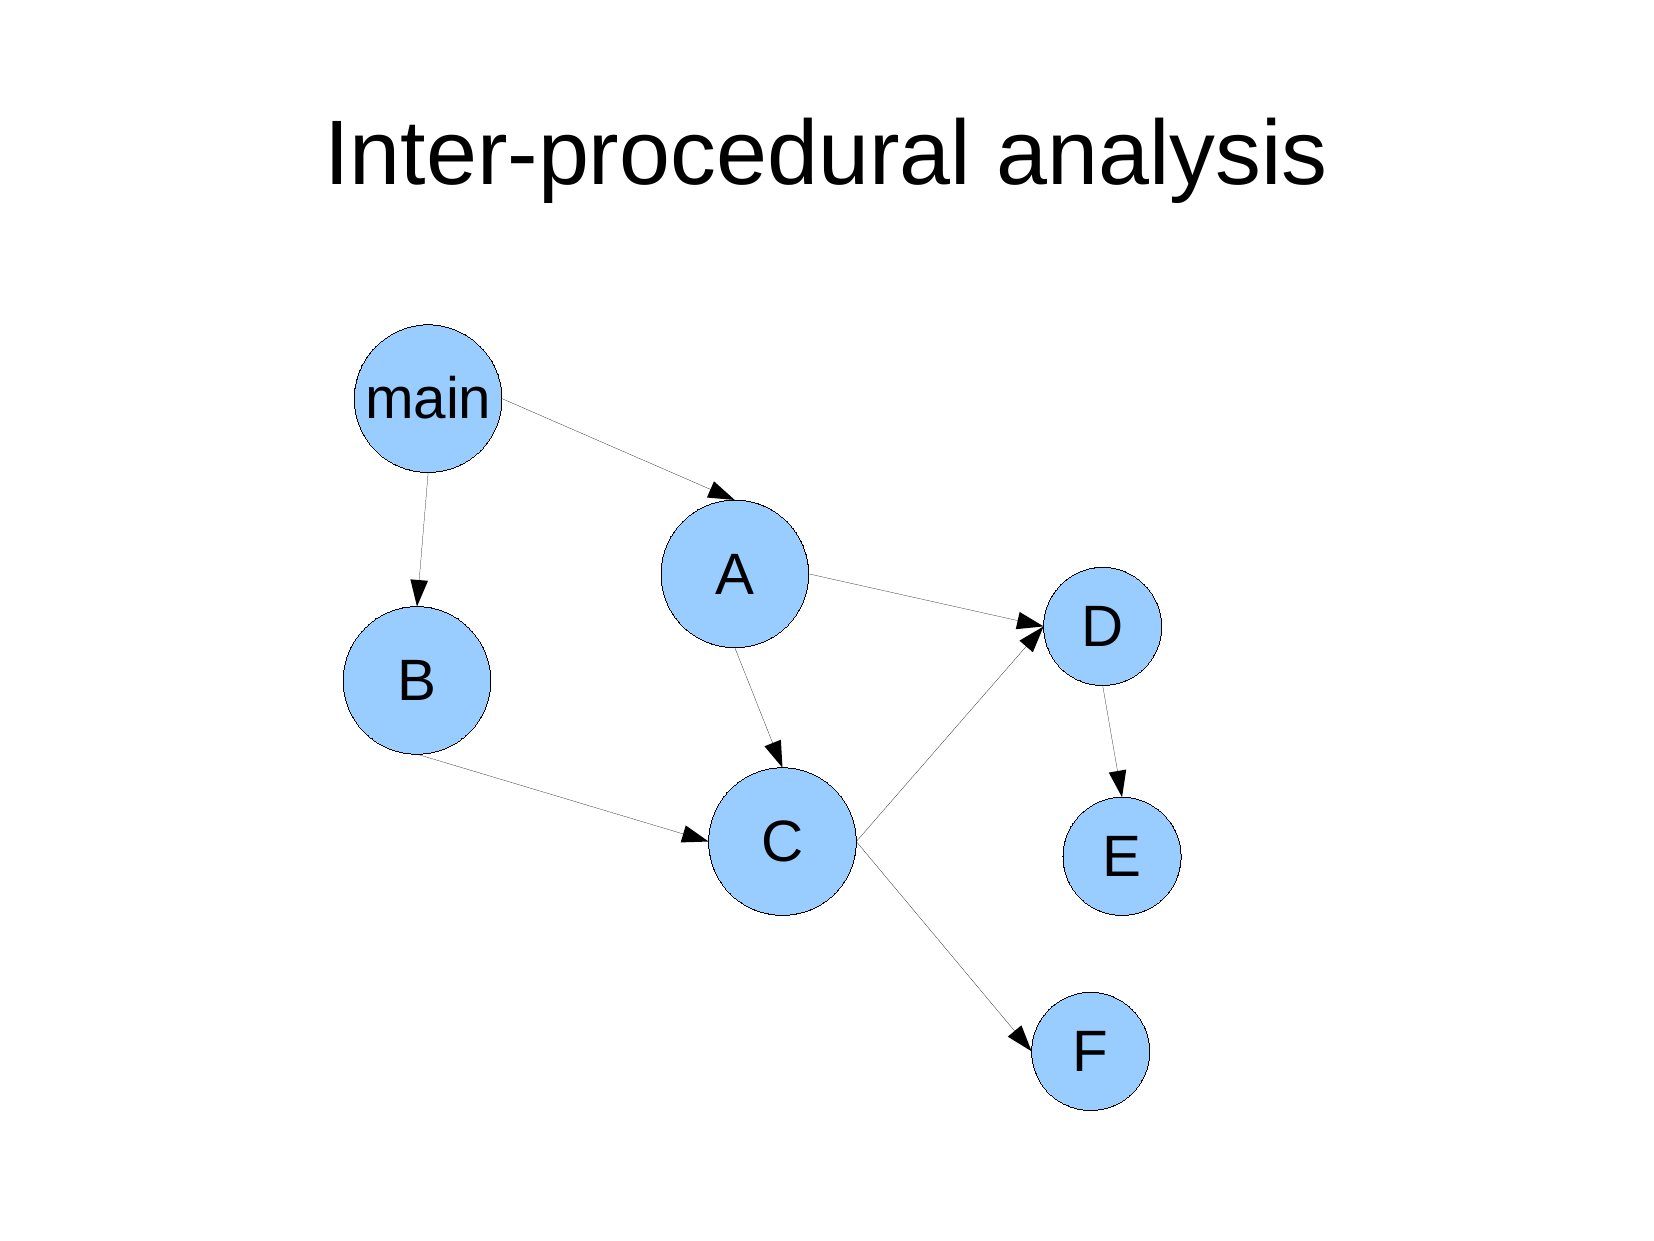

# Inter-procedural analysis
main
A
D
B
C
E
F